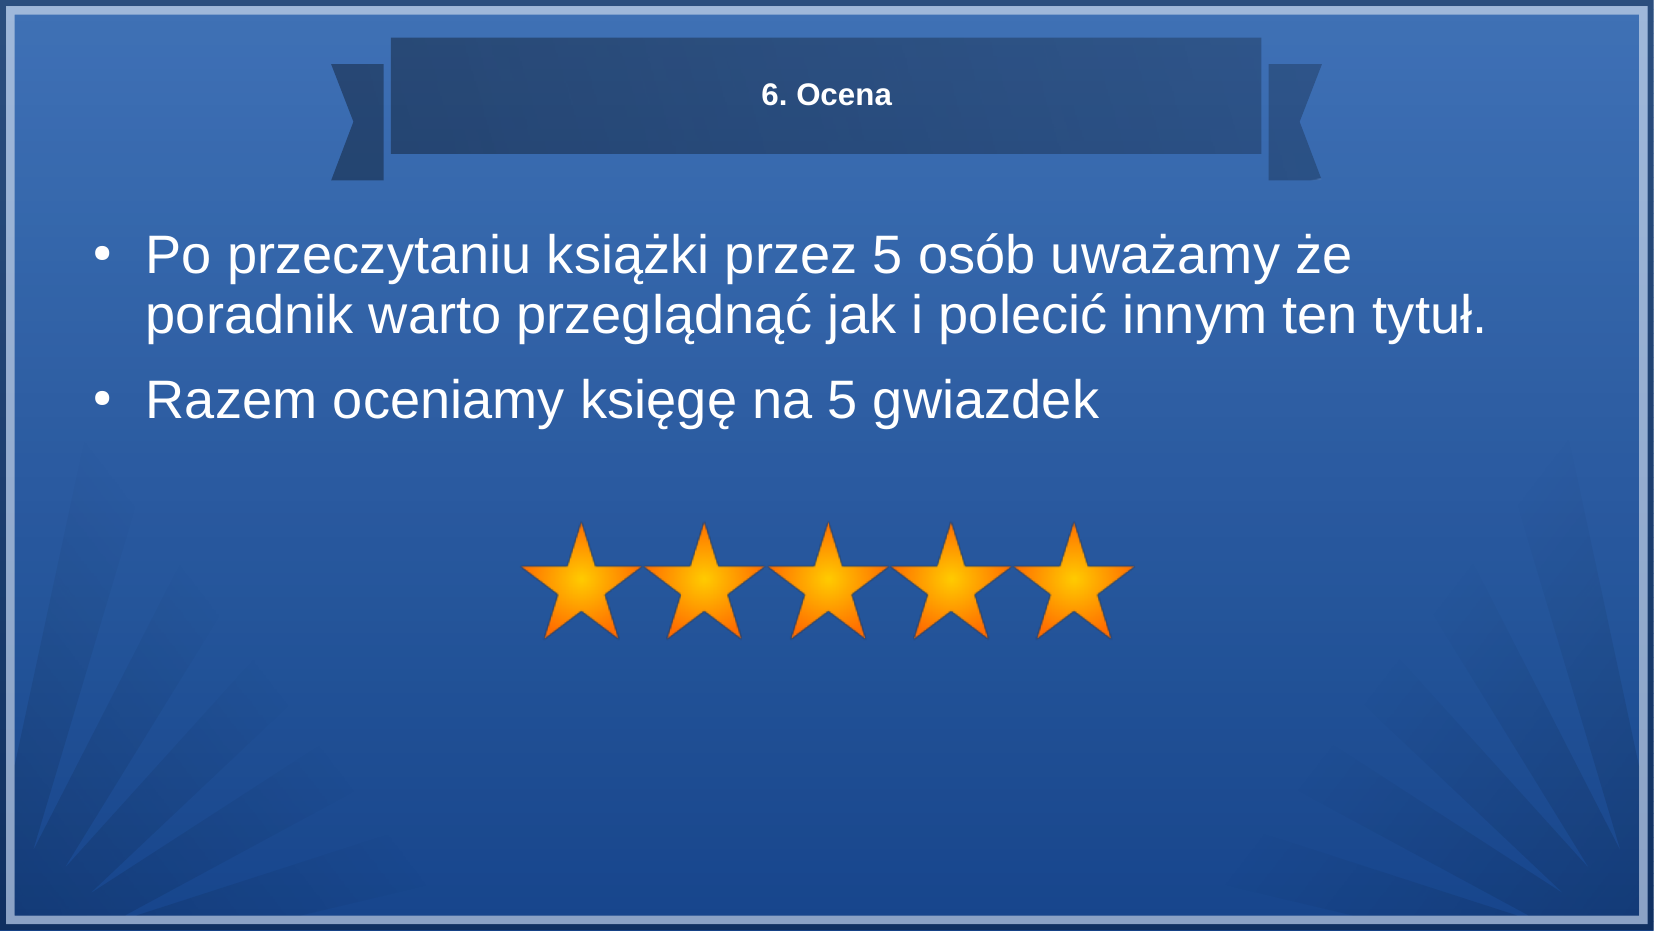

# 6. Ocena
Po przeczytaniu książki przez 5 osób uważamy że poradnik warto przeglądnąć jak i polecić innym ten tytuł.
Razem oceniamy księgę na 5 gwiazdek